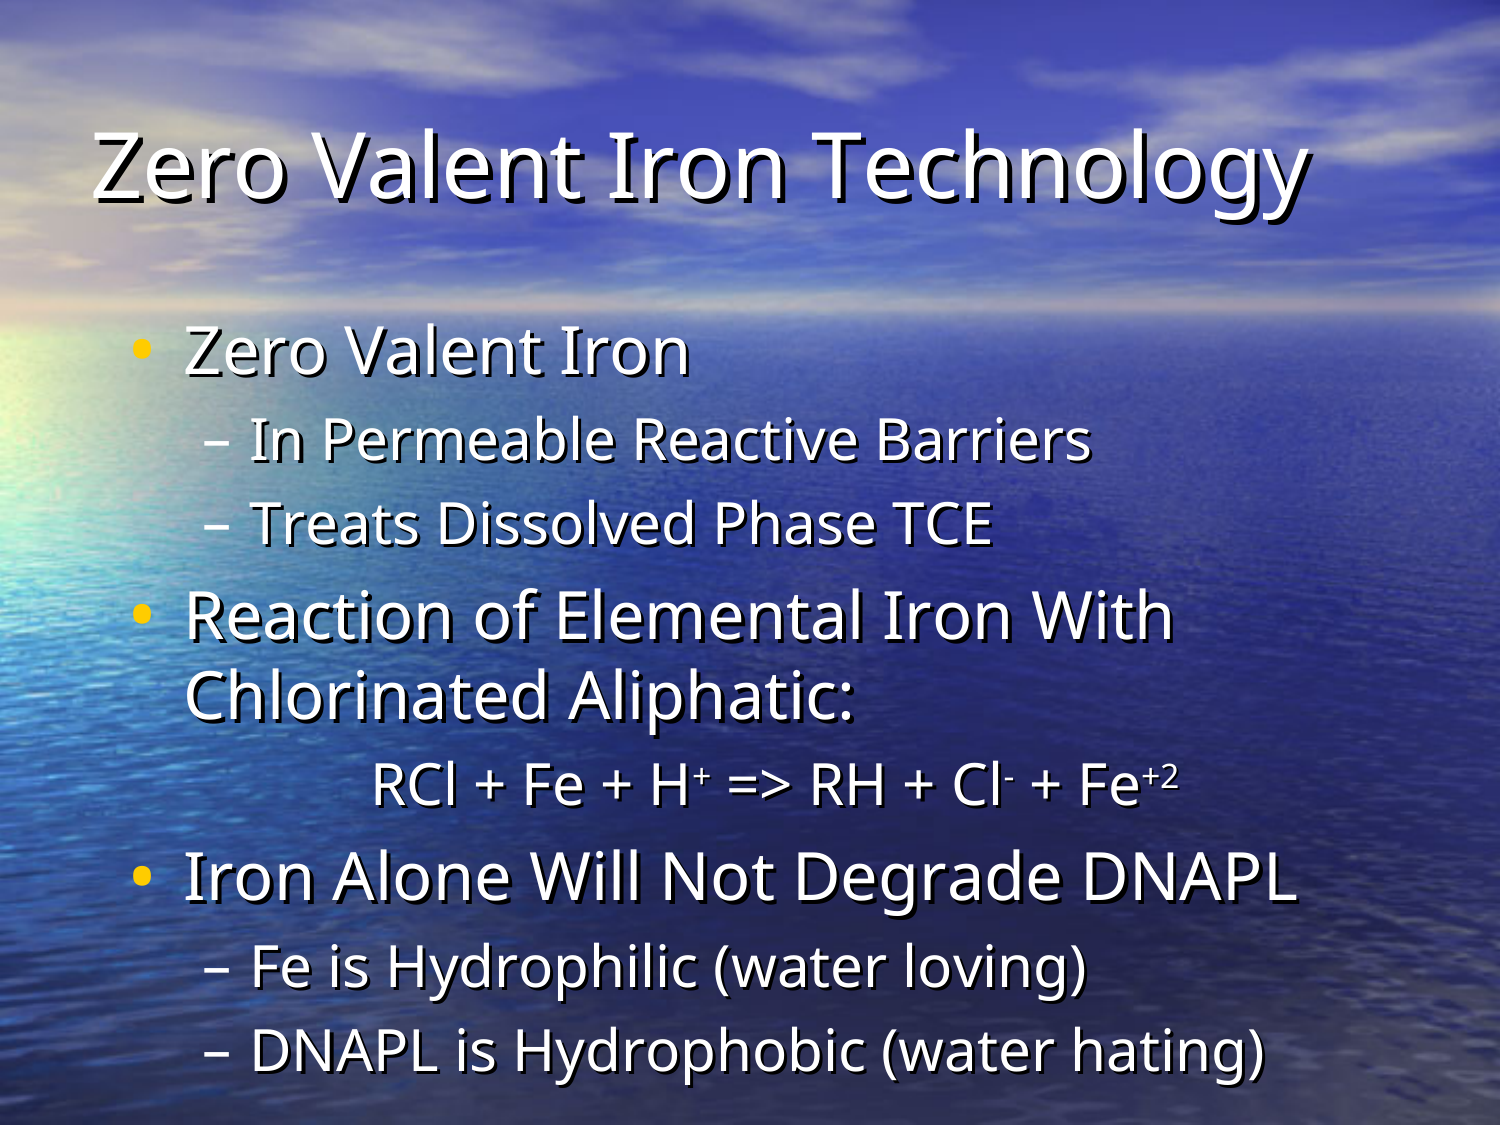

# Zero Valent Iron Technology
Zero Valent Iron
In Permeable Reactive Barriers
Treats Dissolved Phase TCE
Reaction of Elemental Iron With Chlorinated Aliphatic:
RCl + Fe + H+ => RH + Cl- + Fe+2
Iron Alone Will Not Degrade DNAPL
Fe is Hydrophilic (water loving)
DNAPL is Hydrophobic (water hating)